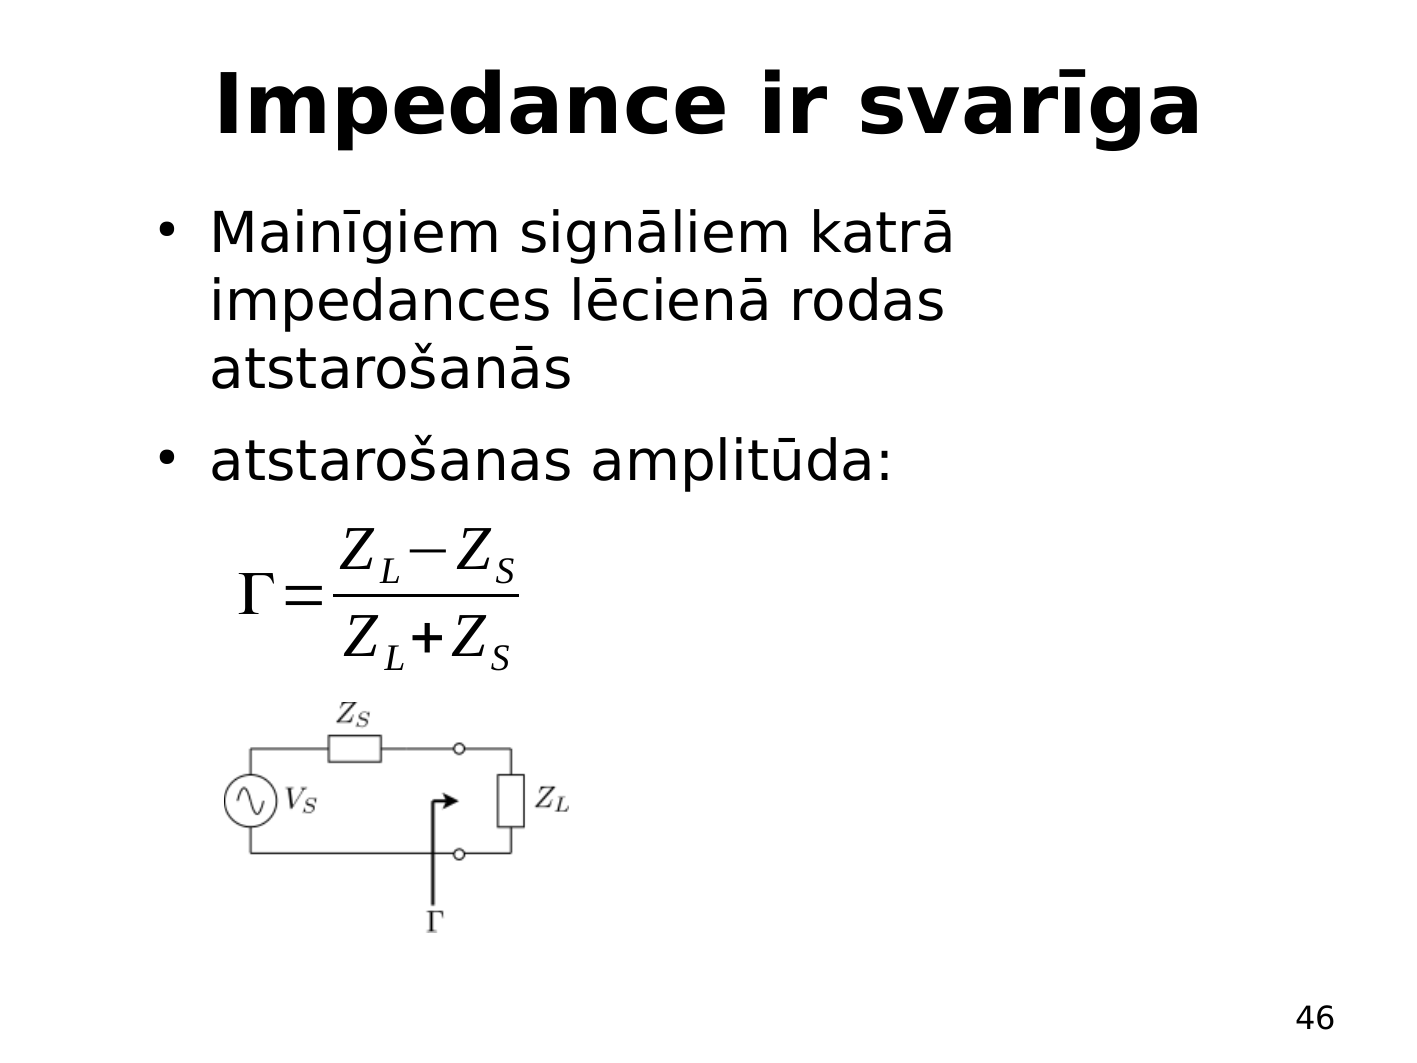

# Impedance ir svarīga
Mainīgiem signāliem katrā impedances lēcienā rodas atstarošanās
atstarošanas amplitūda: